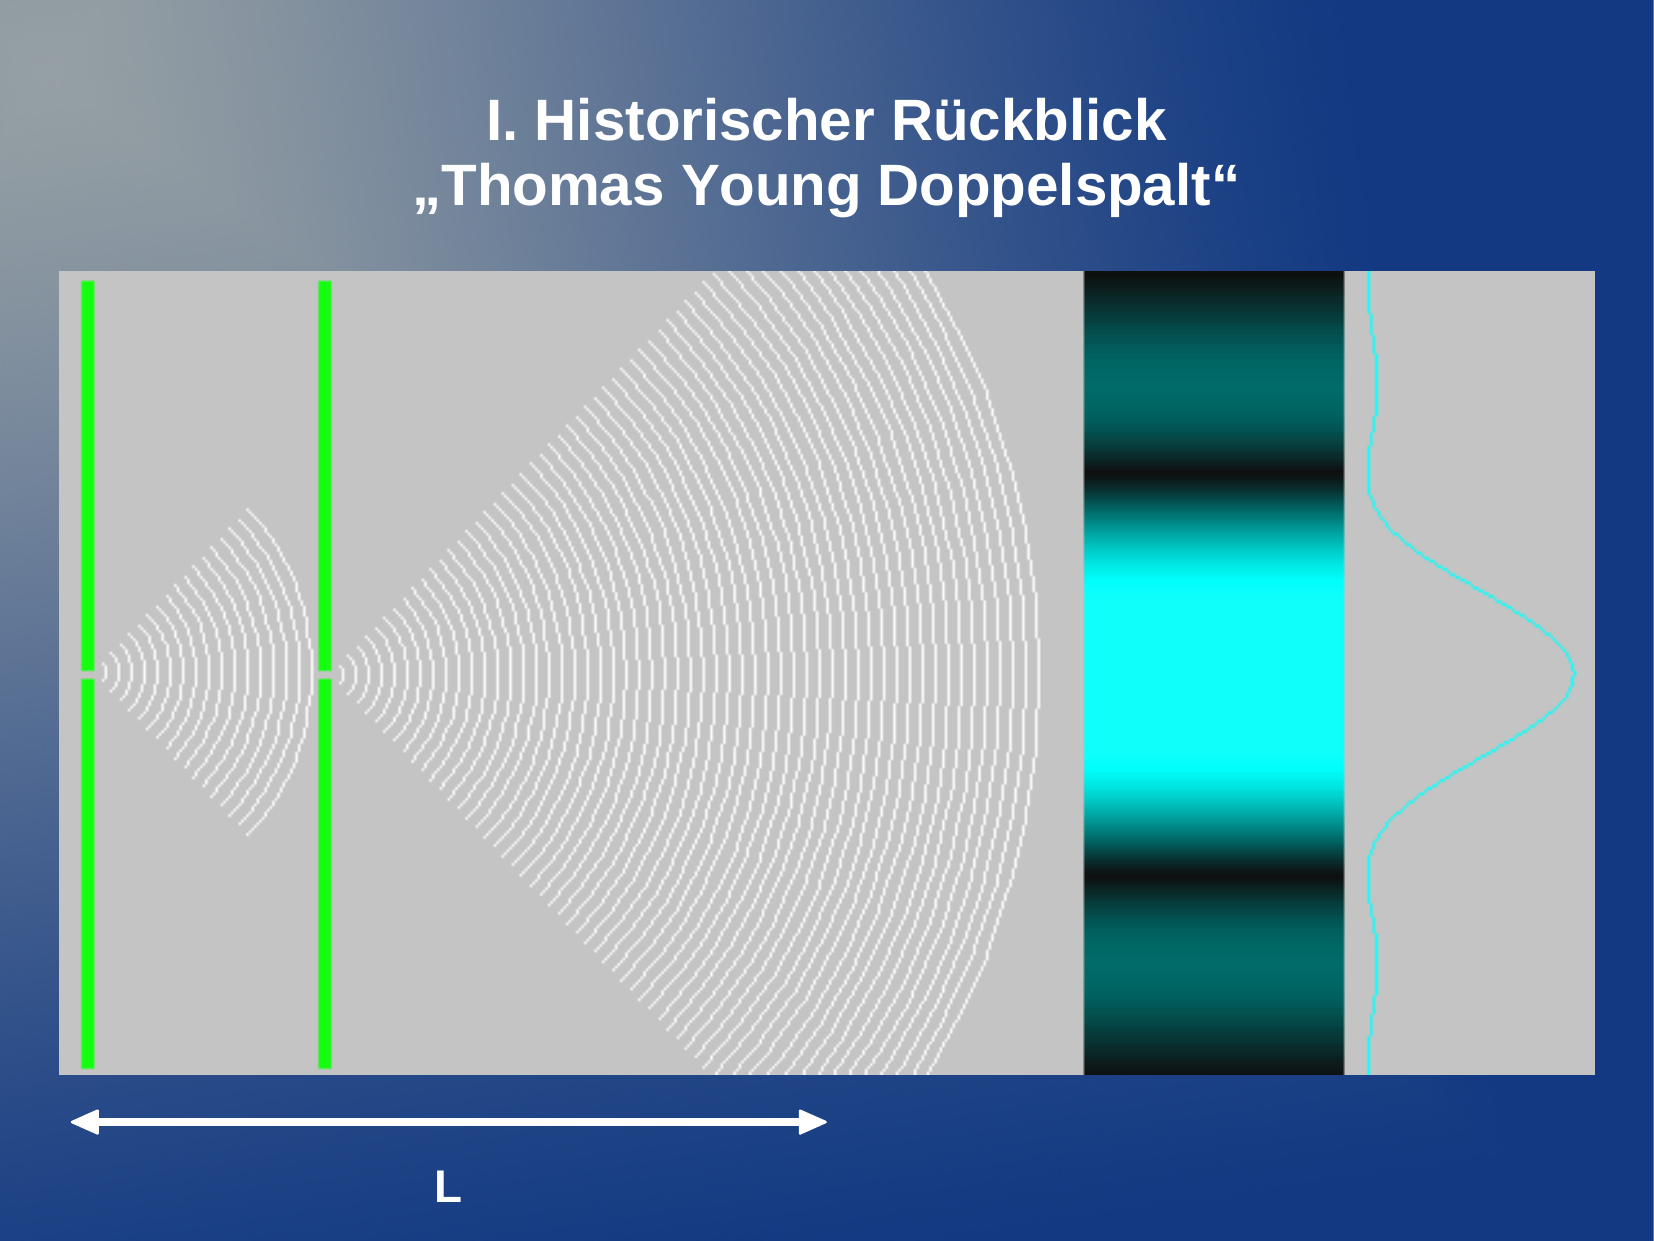

# I. Historischer Rückblick „Thomas Young Doppelspalt“
L